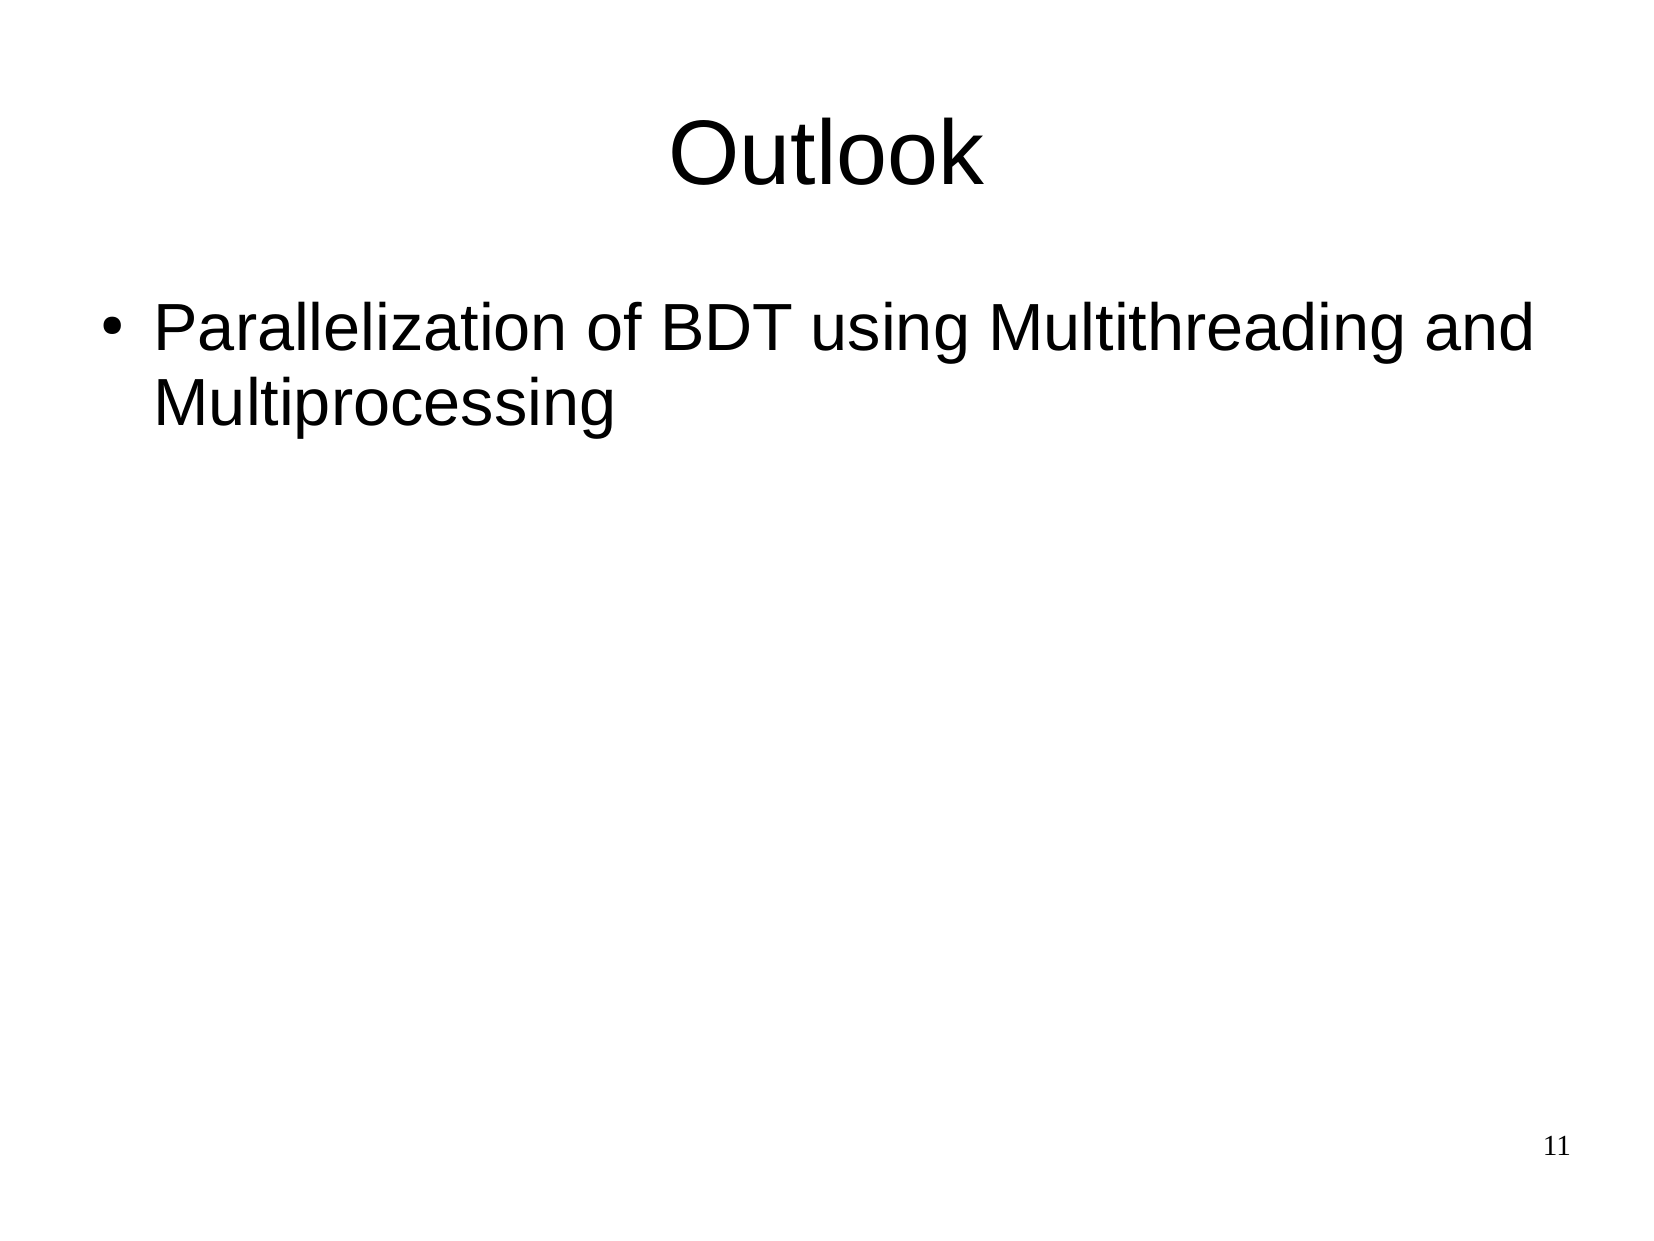

# Outlook
Parallelization of BDT using Multithreading and Multiprocessing
11